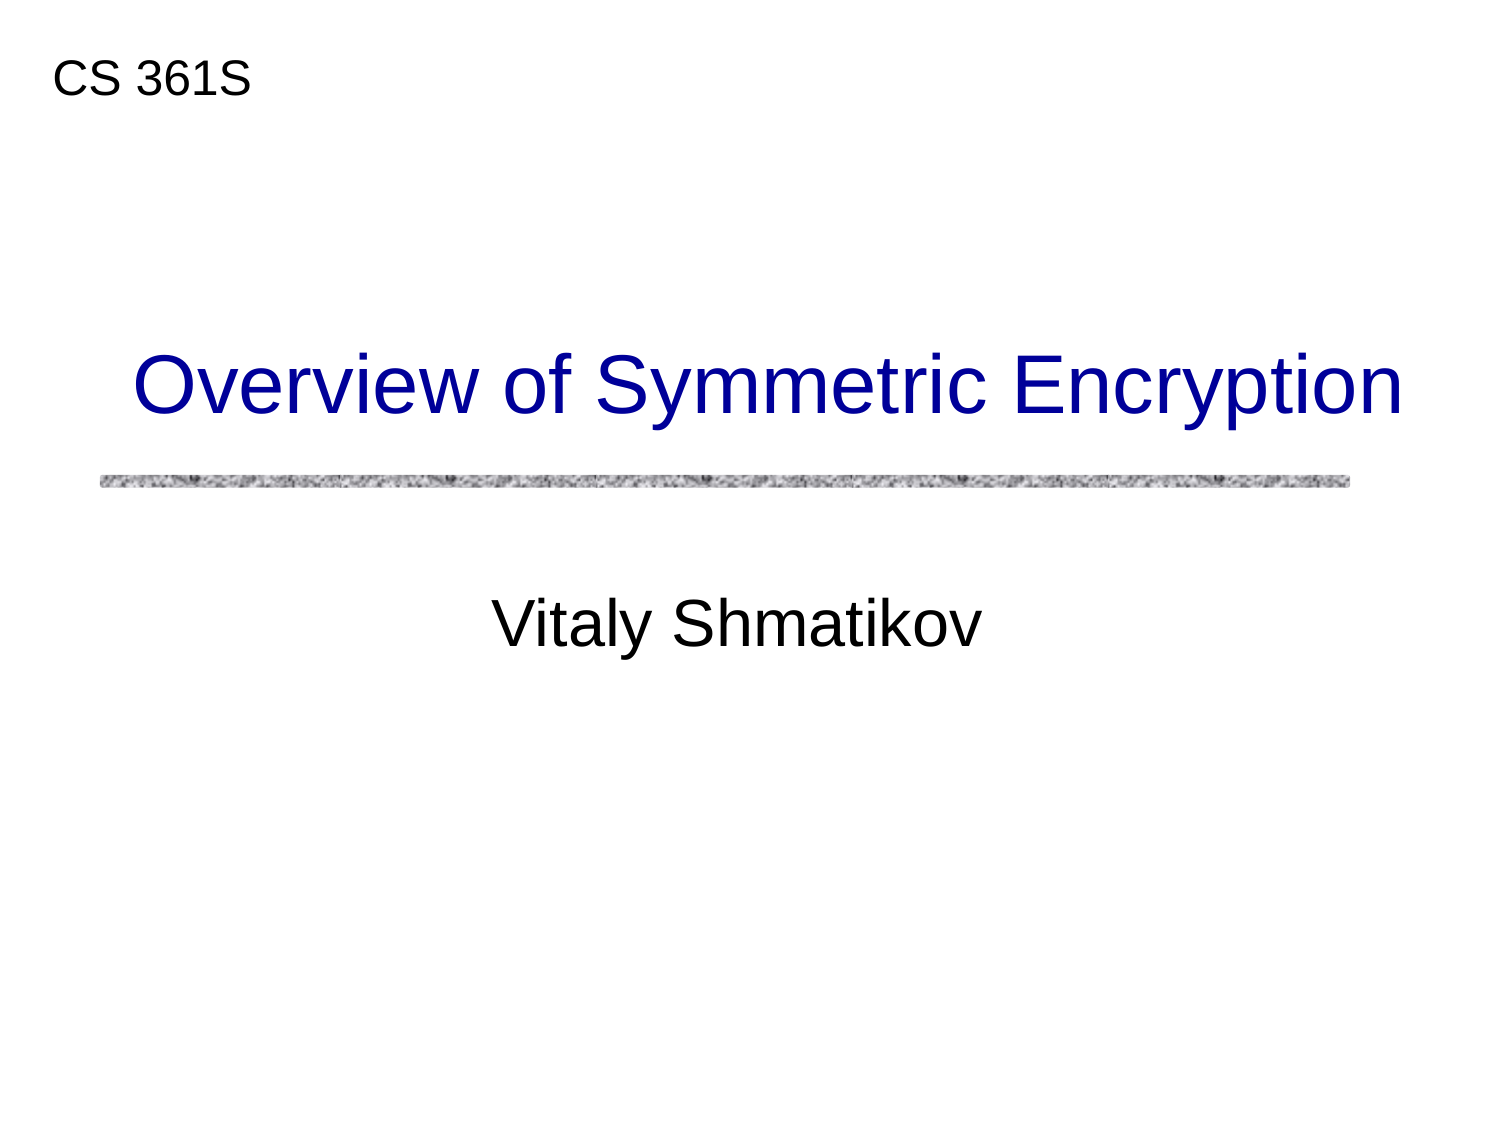

CS 361S
Overview of Symmetric Encryption
# Vitaly Shmatikov